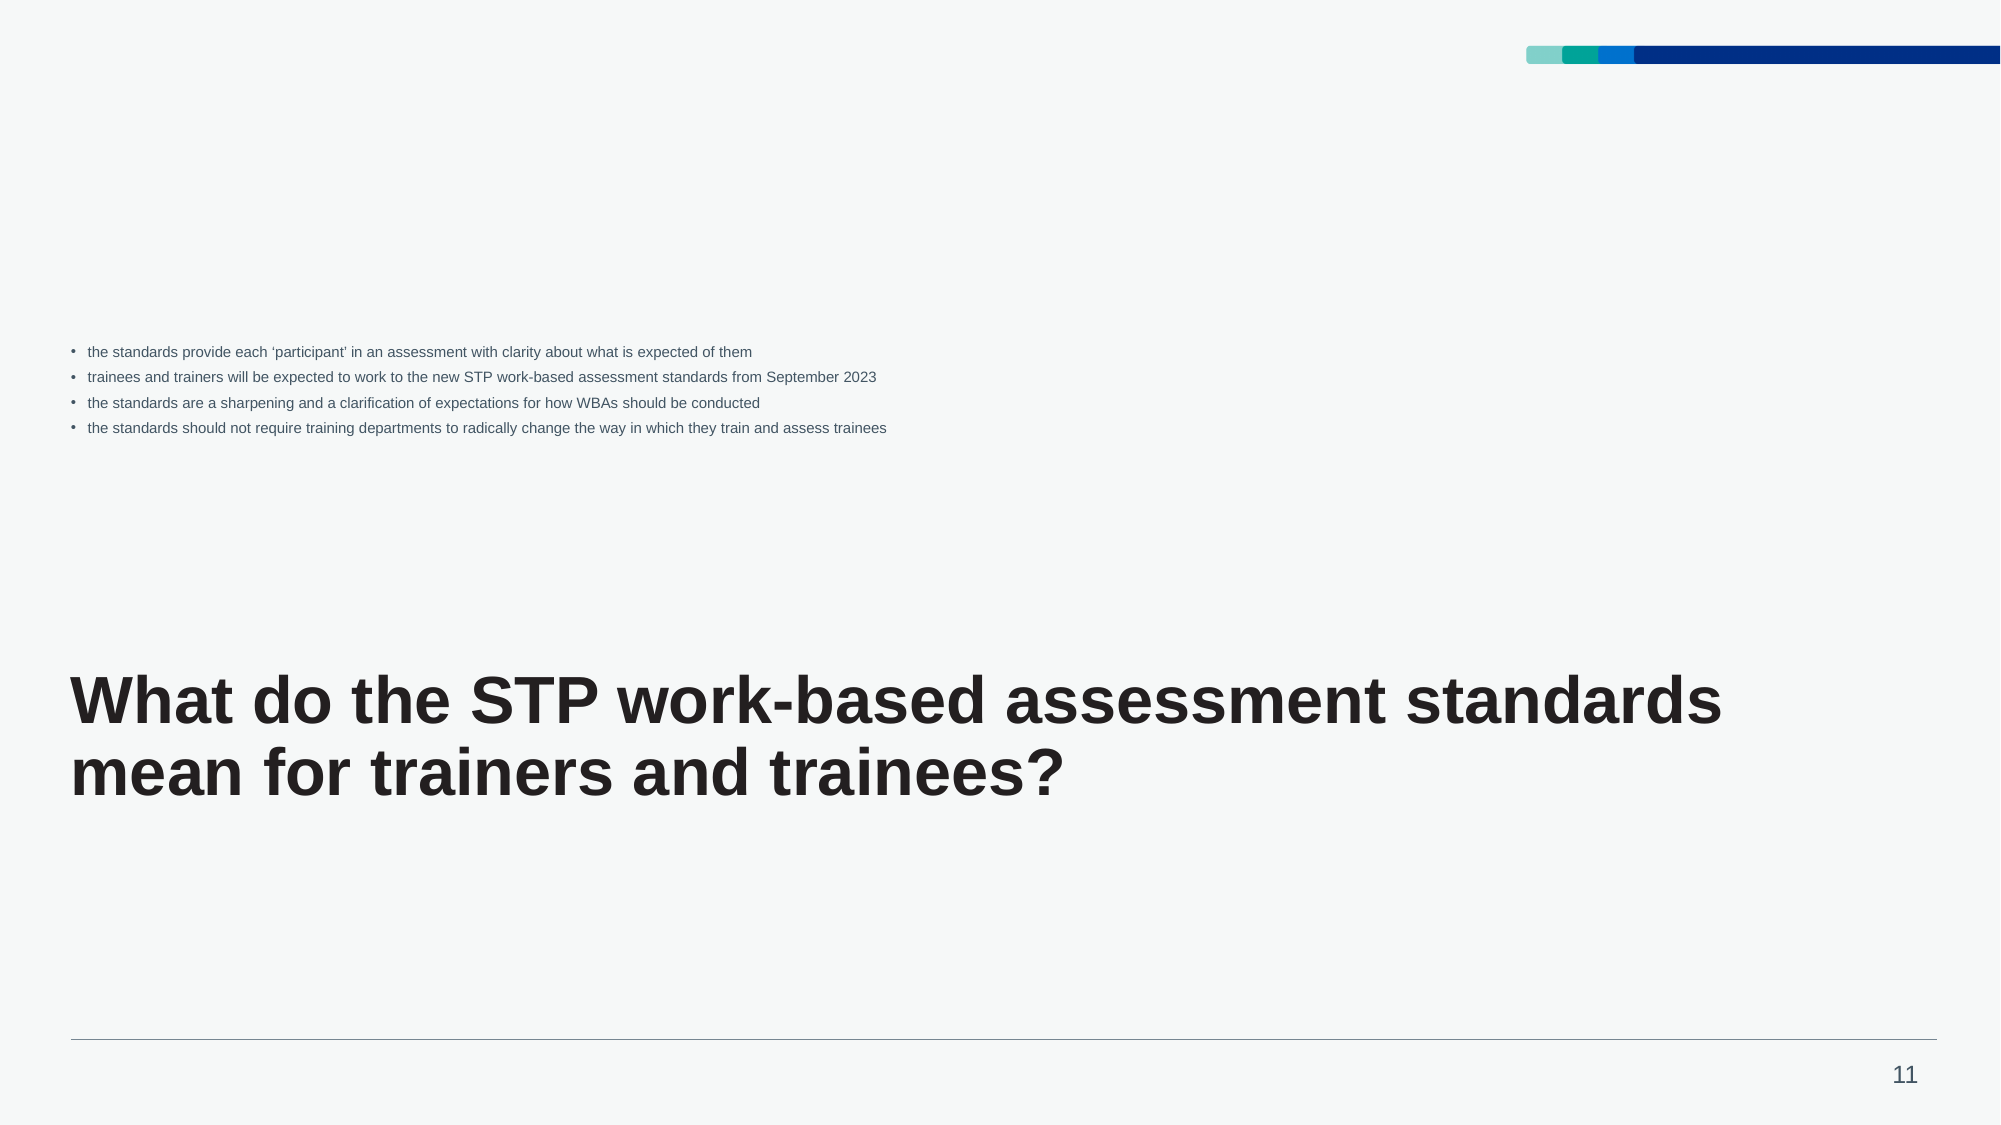

the standards provide each ‘participant’ in an assessment with clarity about what is expected of them
trainees and trainers will be expected to work to the new STP work-based assessment standards from September 2023
the standards are a sharpening and a clarification of expectations for how WBAs should be conducted
the standards should not require training departments to radically change the way in which they train and assess trainees
# What do the STP work-based assessment standards mean for trainers and trainees?